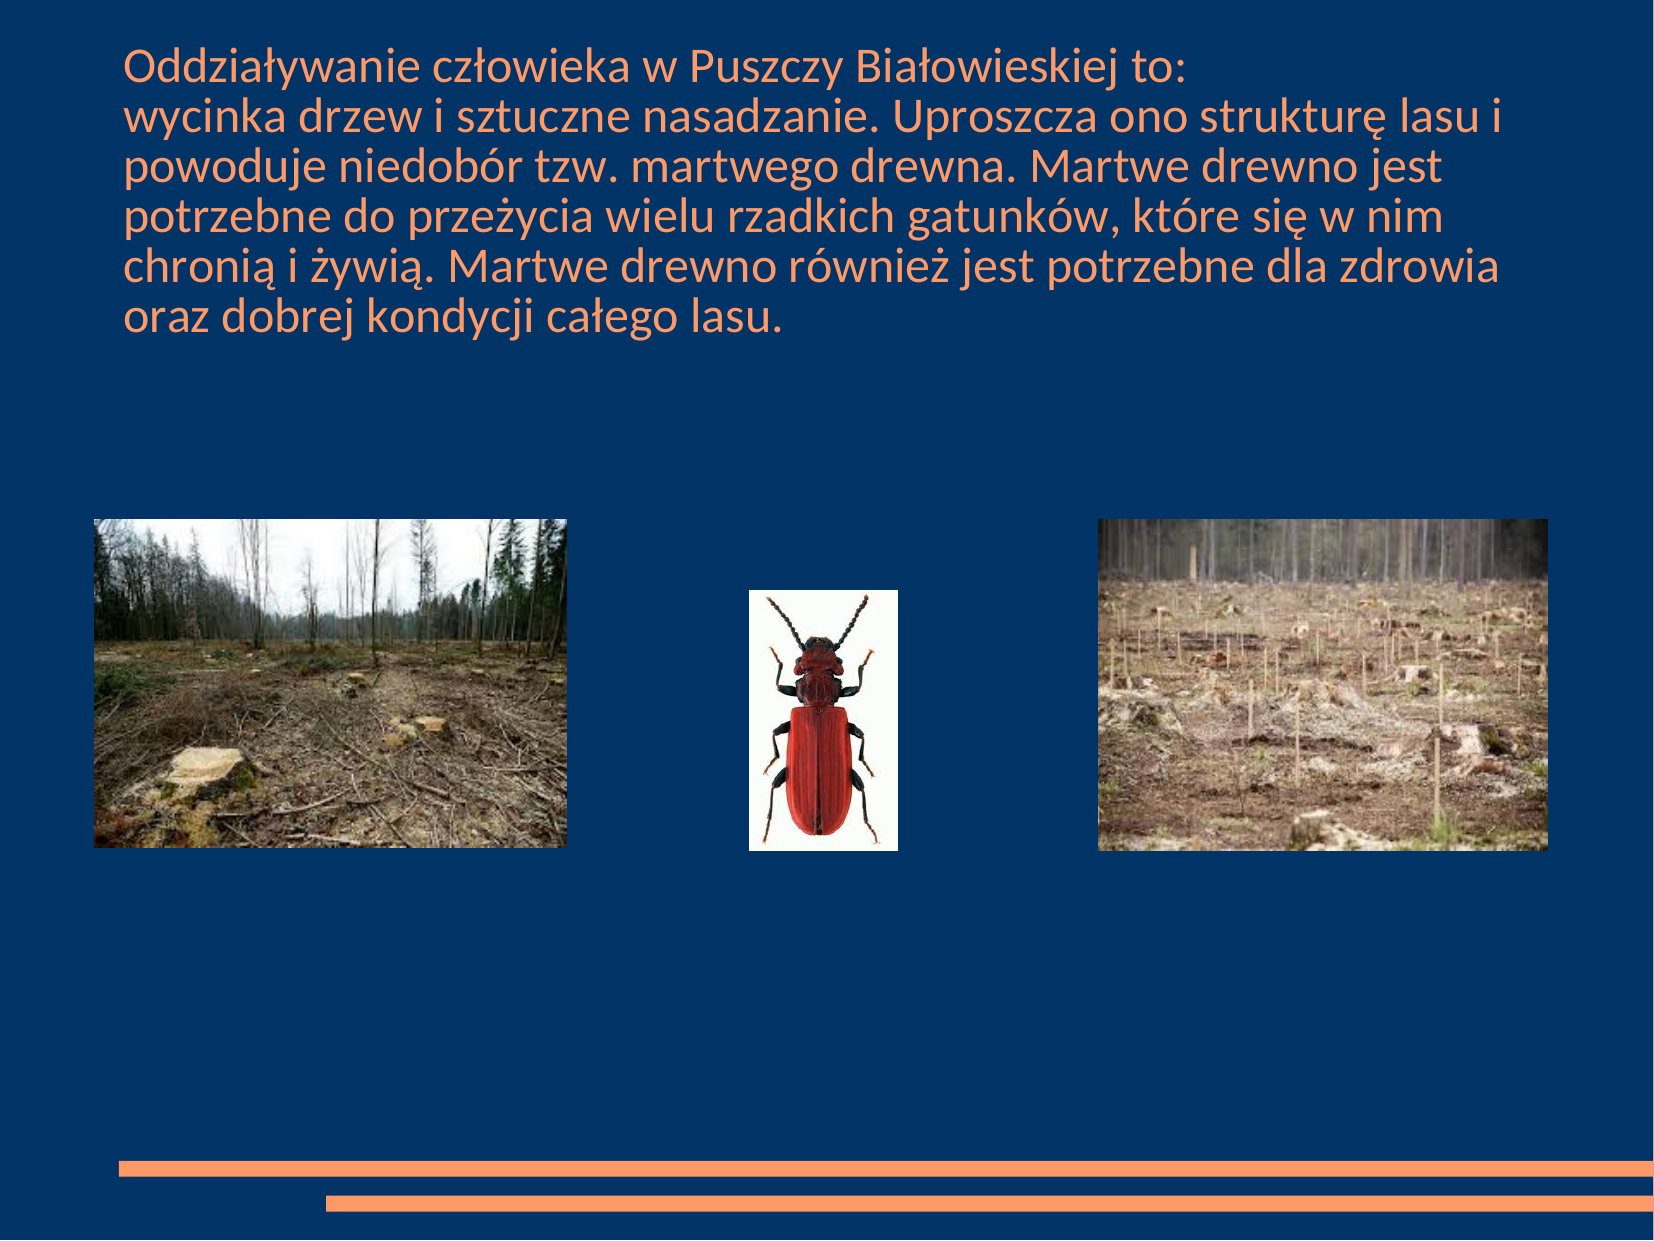

# Oddziaływanie człowieka w Puszczy Białowieskiej to: wycinka drzew i sztuczne nasadzanie. Uproszcza ono strukturę lasu i powoduje niedobór tzw. martwego drewna. Martwe drewno jest potrzebne do przeżycia wielu rzadkich gatunków, które się w nim chronią i żywią. Martwe drewno również jest potrzebne dla zdrowia oraz dobrej kondycji całego lasu.